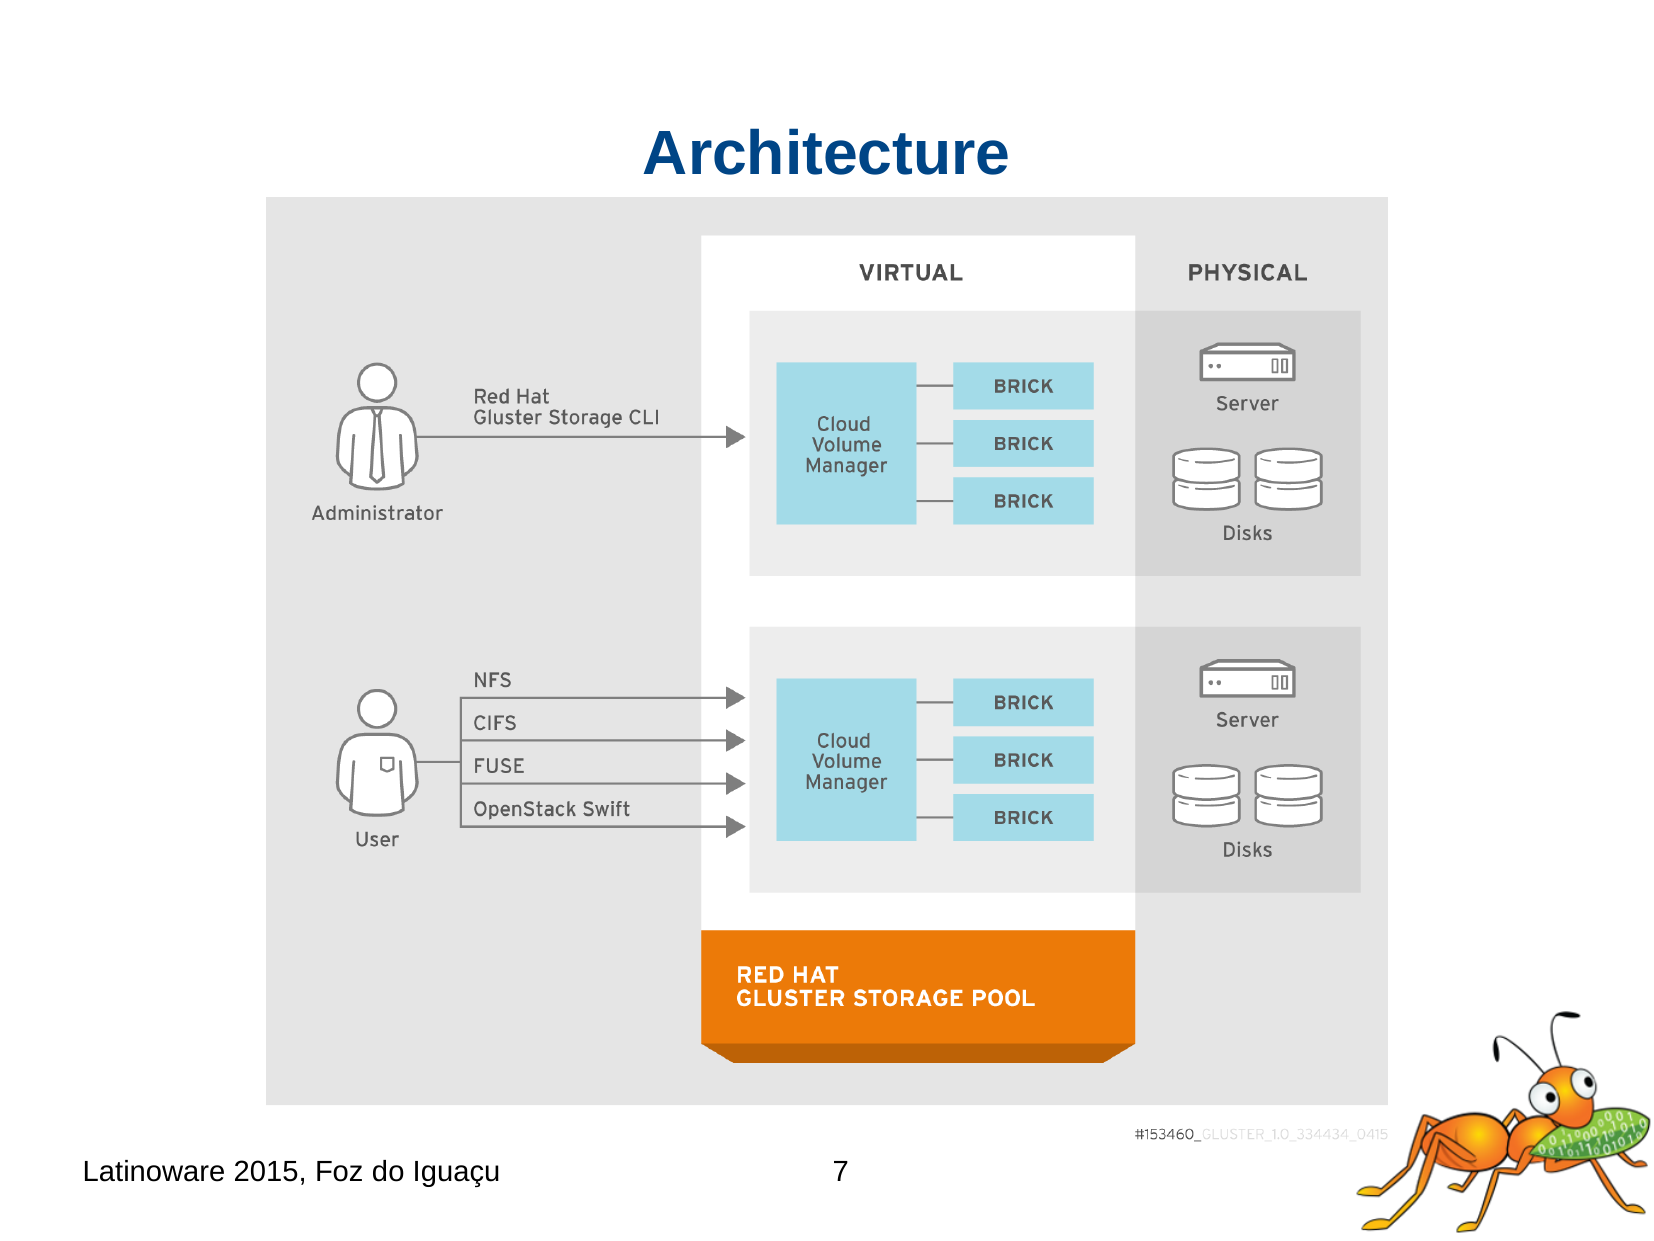

# Architecture
Latinoware 2015, Foz do Iguaçu
7